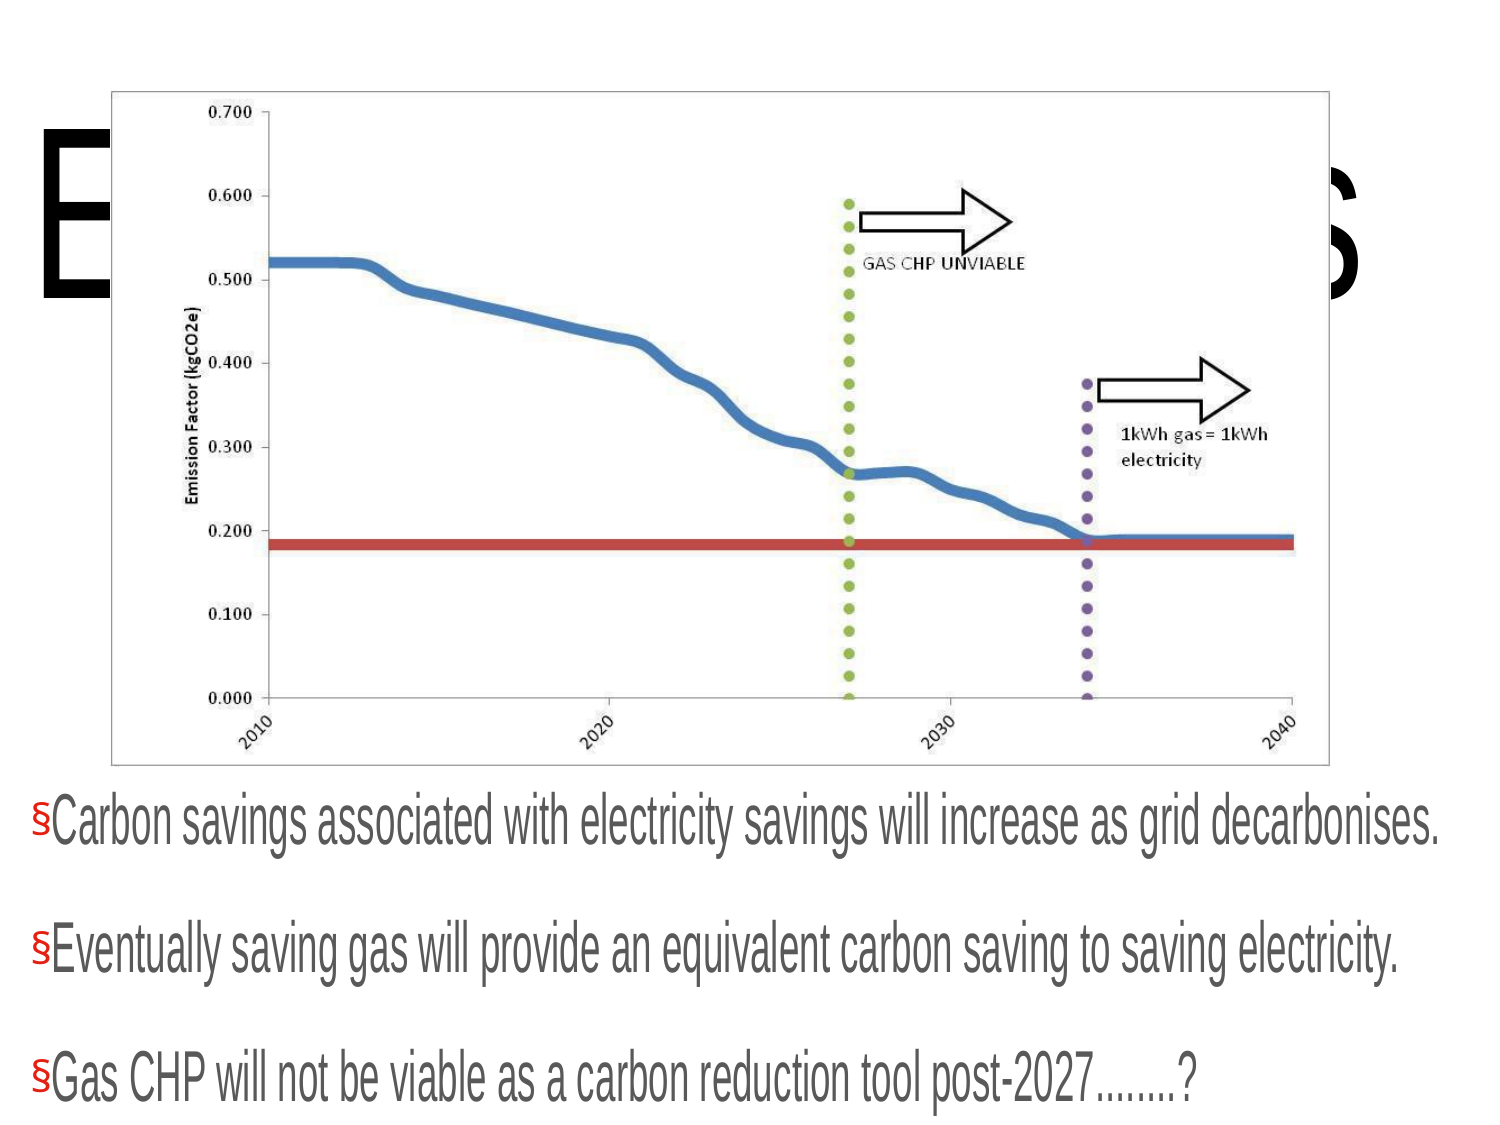

Electricity vs. Gas
Carbon savings associated with electricity savings will increase as grid decarbonises.
Eventually saving gas will provide an equivalent carbon saving to saving electricity.
Gas CHP will not be viable as a carbon reduction tool post-2027........?